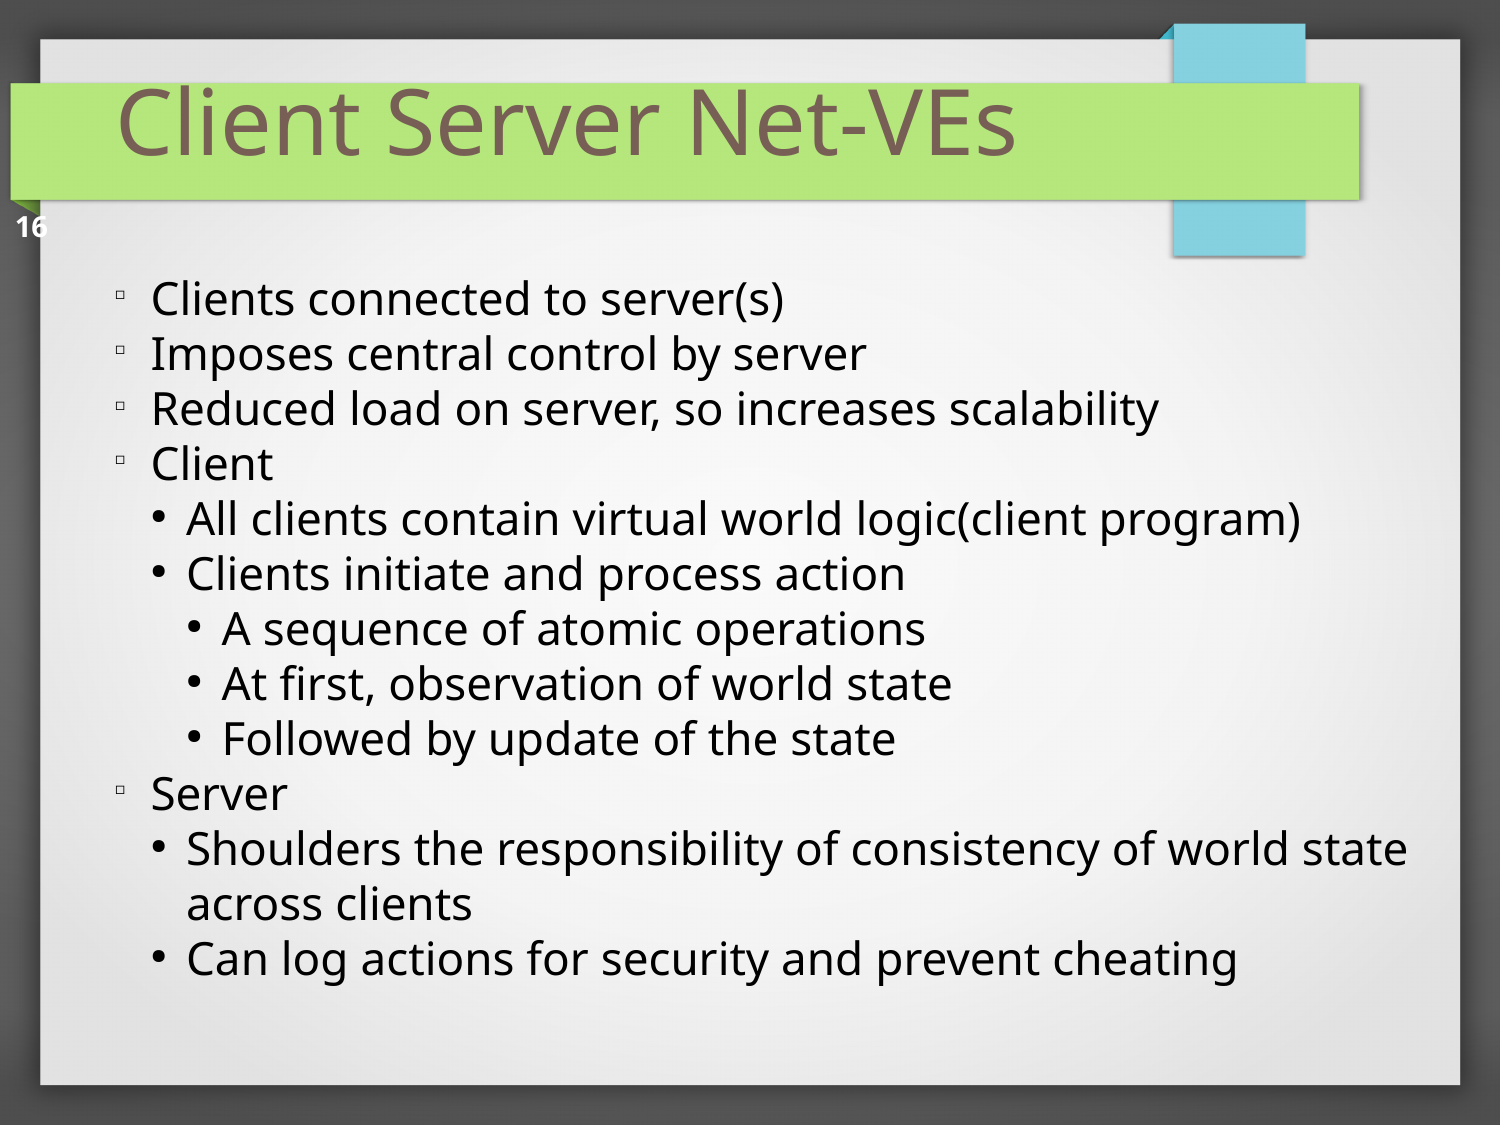

Client Server Net-VEs
Clients connected to server(s)
Imposes central control by server
Reduced load on server, so increases scalability
Client
All clients contain virtual world logic(client program)
Clients initiate and process action
A sequence of atomic operations
At first, observation of world state
Followed by update of the state
Server
Shoulders the responsibility of consistency of world state across clients
Can log actions for security and prevent cheating